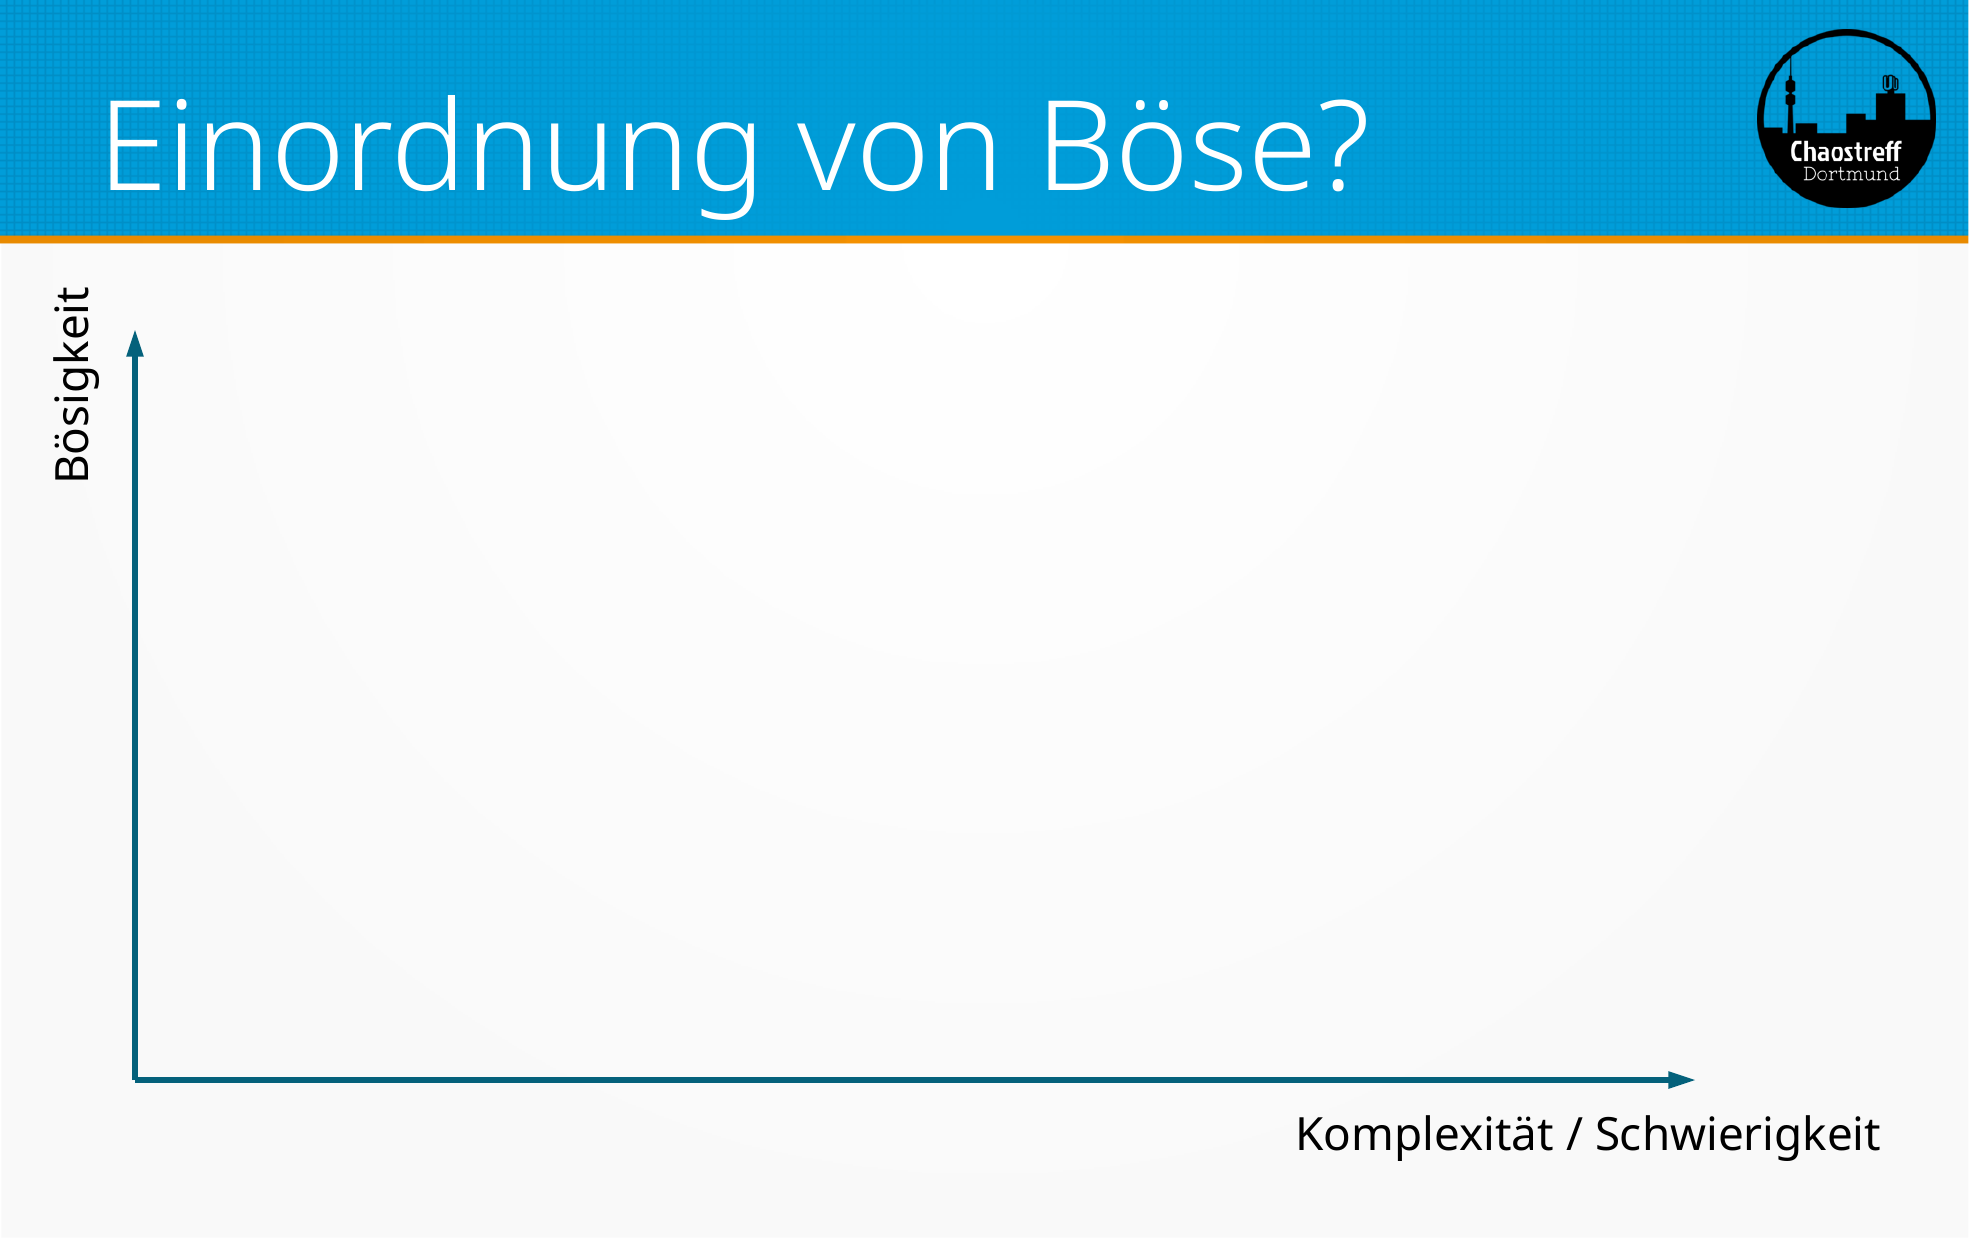

# Einordnung von Böse?
Bösigkeit
Komplexität / Schwierigkeit